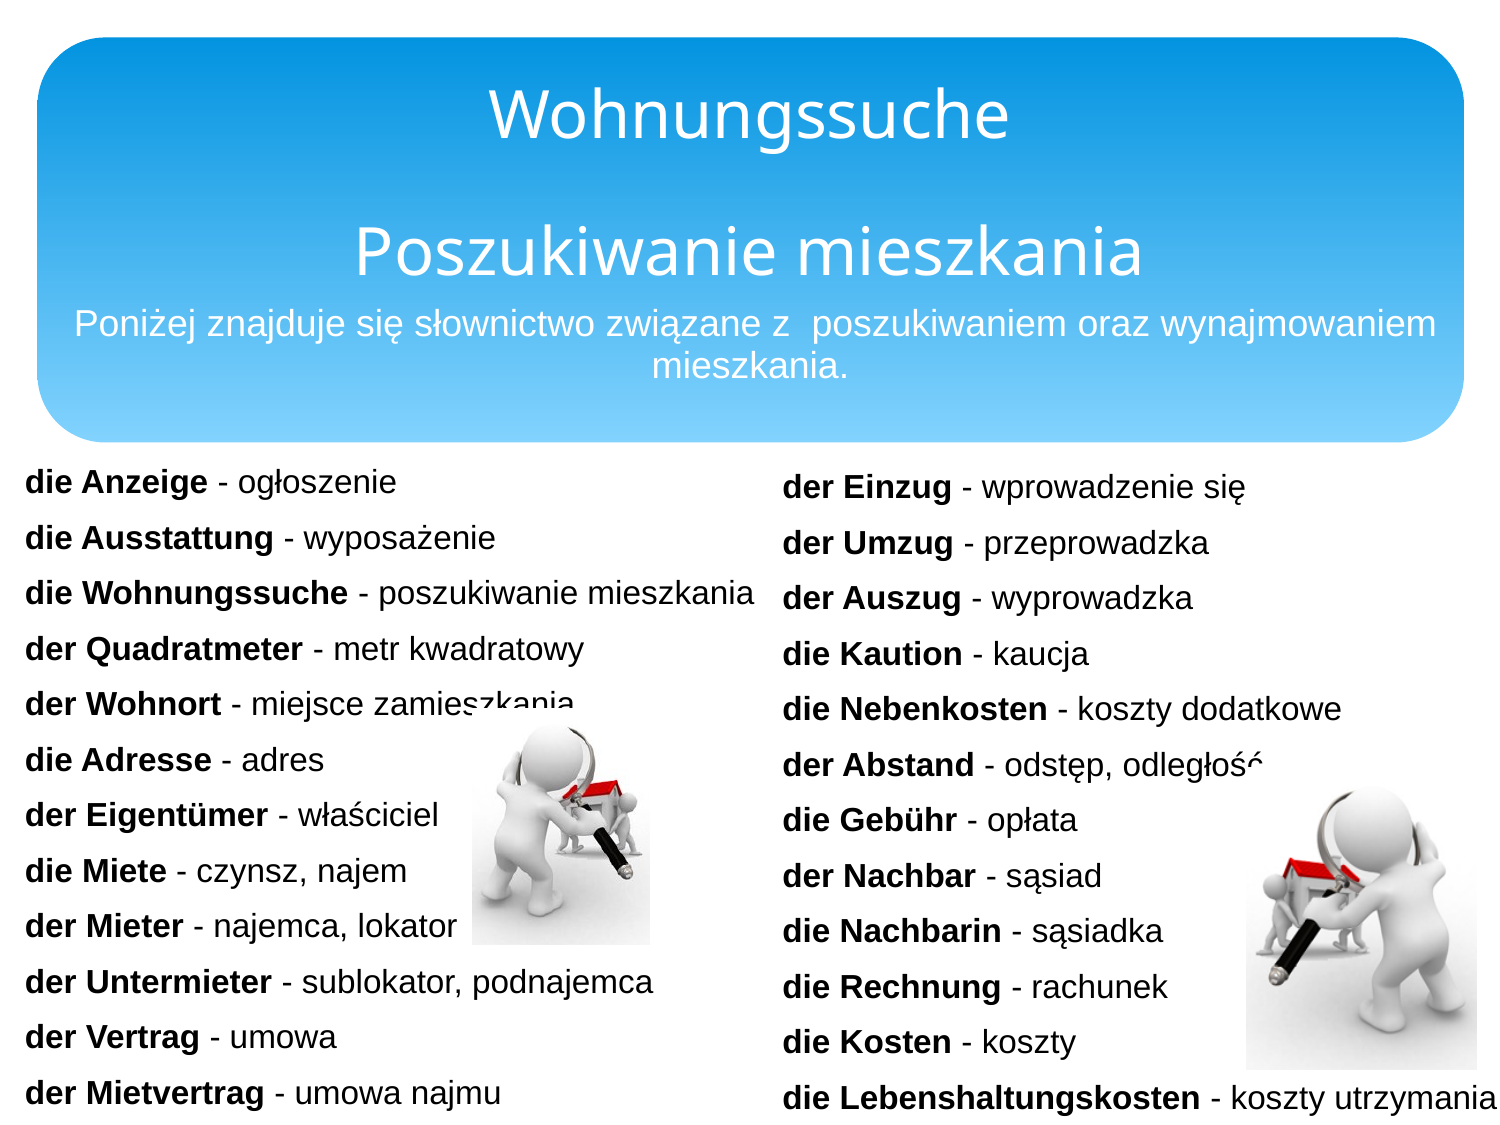

# Wohnungssuche Poszukiwanie mieszkania
Poniżej znajduje się słownictwo związane z poszukiwaniem oraz wynajmowaniem
mieszkania.
die Anzeige - ogłoszenie
die Ausstattung - wyposażenie
die Wohnungssuche - poszukiwanie mieszkania
der Quadratmeter - metr kwadratowy
der Wohnort - miejsce zamieszkania
die Adresse - adres
der Eigentümer - właściciel
die Miete - czynsz, najem
der Mieter - najemca, lokator
der Untermieter - sublokator, podnajemca
der Vertrag - umowa
der Mietvertrag - umowa najmu
der Einzug - wprowadzenie się
der Umzug - przeprowadzka
der Auszug - wyprowadzka
die Kaution - kaucja
die Nebenkosten - koszty dodatkowe
der Abstand - odstęp, odległość
die Gebühr - opłata
der Nachbar - sąsiad
die Nachbarin - sąsiadka
die Rechnung - rachunek
die Kosten - koszty
die Lebenshaltungskosten - koszty utrzymania